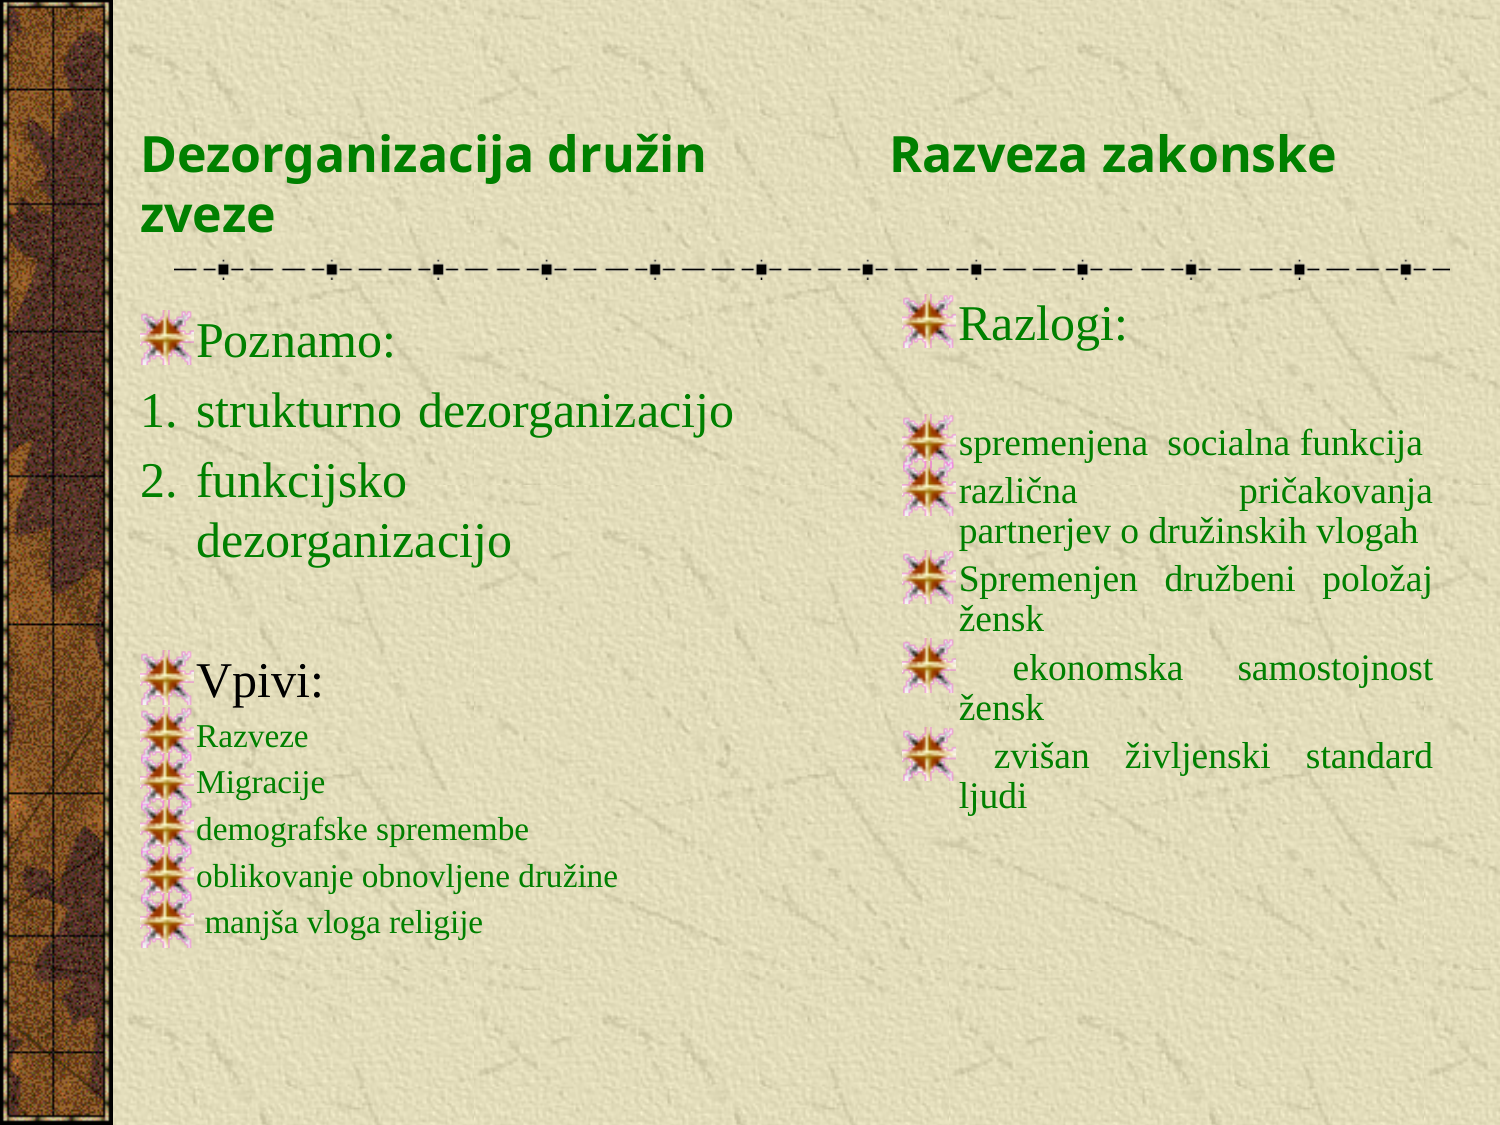

# Dezorganizacija družin Razveza zakonske zveze
Razlogi:
spremenjena socialna funkcija
različna pričakovanja partnerjev o družinskih vlogah
Spremenjen družbeni položaj žensk
 ekonomska samostojnost žensk
 zvišan življenski standard ljudi
Poznamo:
strukturno dezorganizacijo
funkcijsko dezorganizacijo
Vpivi:
Razveze
Migracije
demografske spremembe
oblikovanje obnovljene družine
 manjša vloga religije